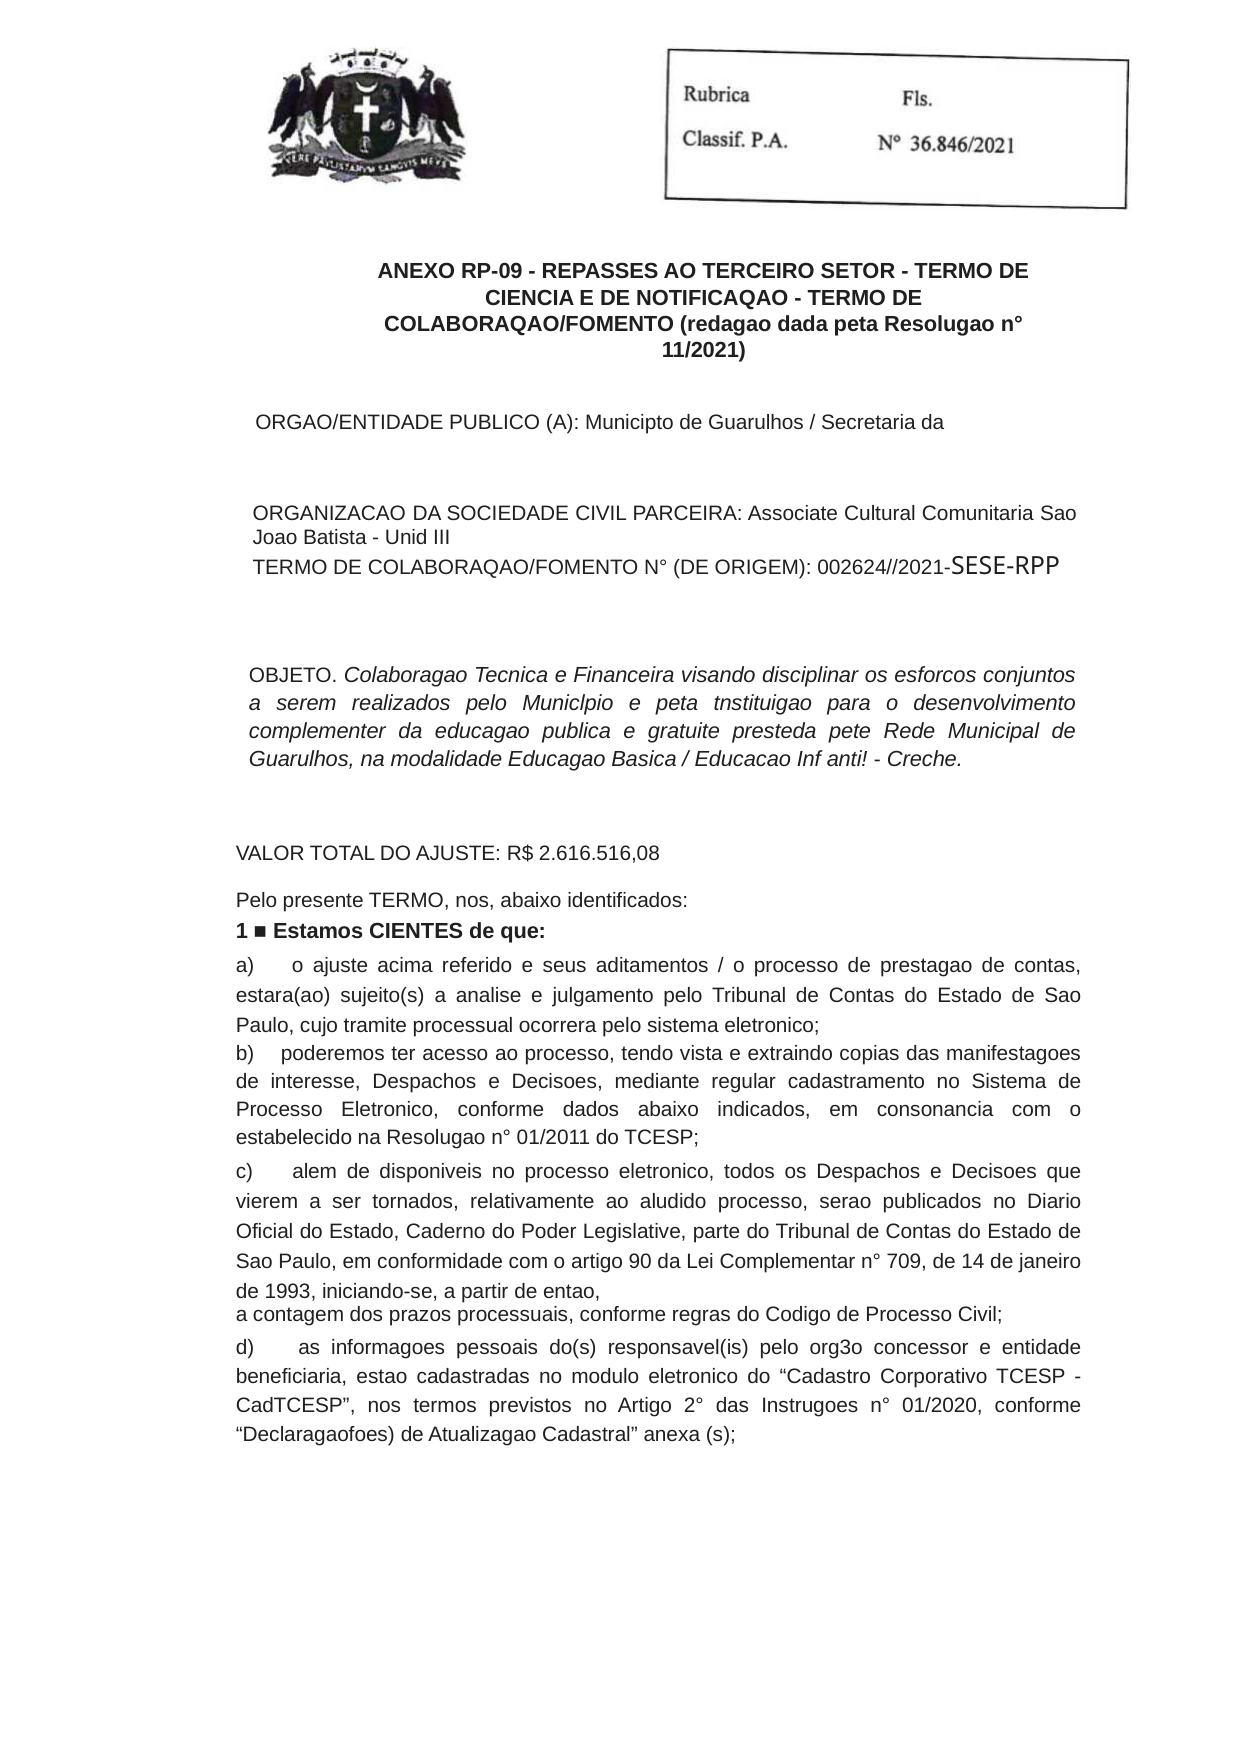

ANEXO RP-09 - REPASSES AO TERCEIRO SETOR - TERMO DE CIENCIA E DE NOTIFICAQAO - TERMO DE COLABORAQAO/FOMENTO (redagao dada peta Resolugao n° 11/2021)
ORGAO/ENTIDADE PUBLICO (A): Municipto de Guarulhos / Secretaria da
ORGANIZACAO DA SOCIEDADE CIVIL PARCEIRA: Associate Cultural Comunitaria Sao Joao Batista - Unid III
TERMO DE COLABORAQAO/FOMENTO N° (DE ORIGEM): 002624//2021-SESE-RPP
OBJETO. Colaboragao Tecnica e Financeira visando disciplinar os esforcos conjuntos a serem realizados pelo Municlpio e peta tnstituigao para o desenvolvimento complementer da educagao publica e gratuite presteda pete Rede Municipal de Guarulhos, na modalidade Educagao Basica / Educacao Inf anti! - Creche.
VALOR TOTAL DO AJUSTE: R$ 2.616.516,08
Pelo presente TERMO, nos, abaixo identificados:
1 ■ Estamos CIENTES de que:
a) o ajuste acima referido e seus aditamentos / o processo de prestagao de contas, estara(ao) sujeito(s) a analise e julgamento pelo Tribunal de Contas do Estado de Sao Paulo, cujo tramite processual ocorrera pelo sistema eletronico;
b) poderemos ter acesso ao processo, tendo vista e extraindo copias das manifestagoes de interesse, Despachos e Decisoes, mediante regular cadastramento no Sistema de Processo Eletronico, conforme dados abaixo indicados, em consonancia com o estabelecido na Resolugao n° 01/2011 do TCESP;
c) alem de disponiveis no processo eletronico, todos os Despachos e Decisoes que vierem a ser tornados, relativamente ao aludido processo, serao publicados no Diario Oficial do Estado, Caderno do Poder Legislative, parte do Tribunal de Contas do Estado de Sao Paulo, em conformidade com o artigo 90 da Lei Complementar n° 709, de 14 de janeiro de 1993, iniciando-se, a partir de entao,
a contagem dos prazos processuais, conforme regras do Codigo de Processo Civil;
d) as informagoes pessoais do(s) responsavel(is) pelo org3o concessor e entidade beneficiaria, estao cadastradas no modulo eletronico do “Cadastro Corporativo TCESP - CadTCESP”, nos termos previstos no Artigo 2° das Instrugoes n° 01/2020, conforme “Declaragaofoes) de Atualizagao Cadastral” anexa (s);